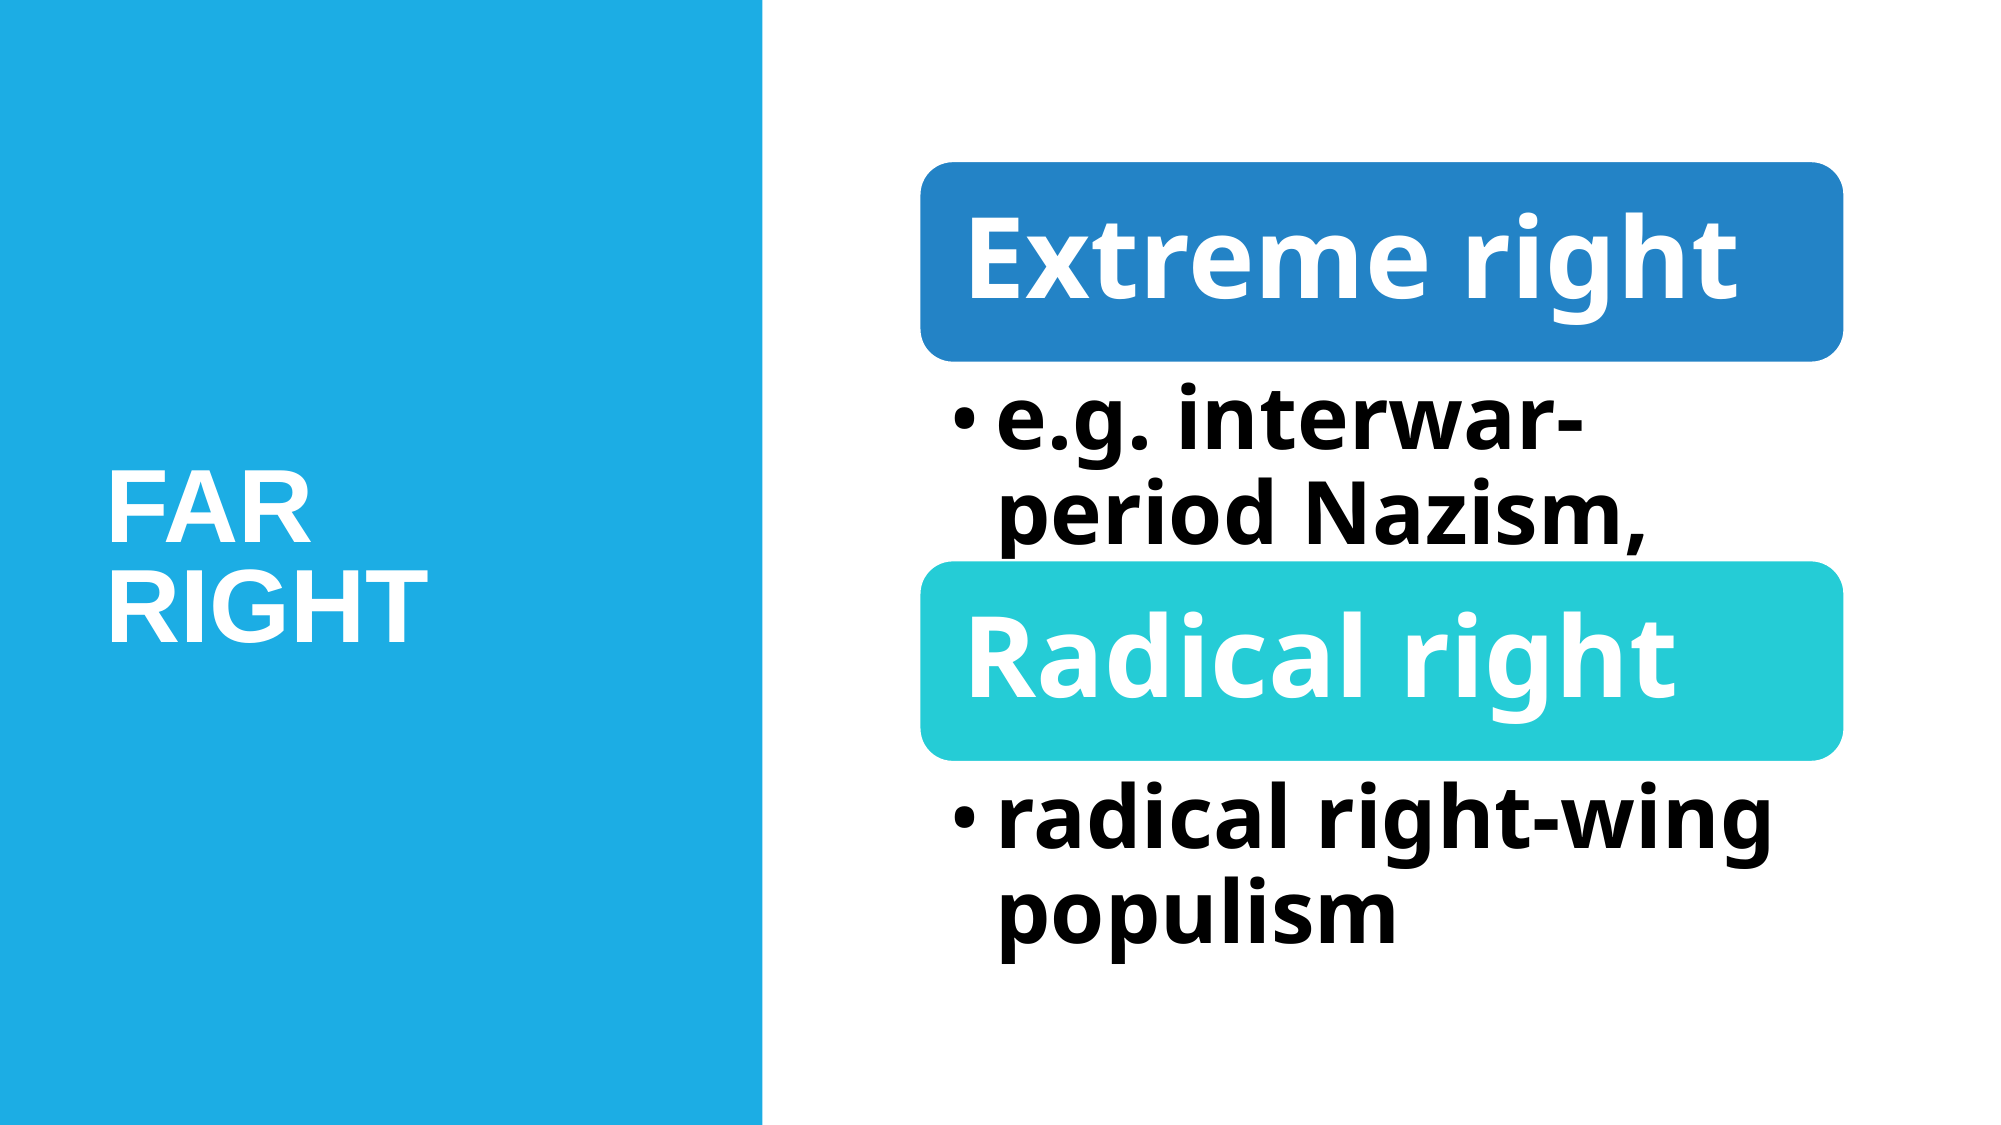

# FAR RIGHT
Extreme right
e.g. interwar-period Nazism, Fascism
Radical right
radical right-wing populism